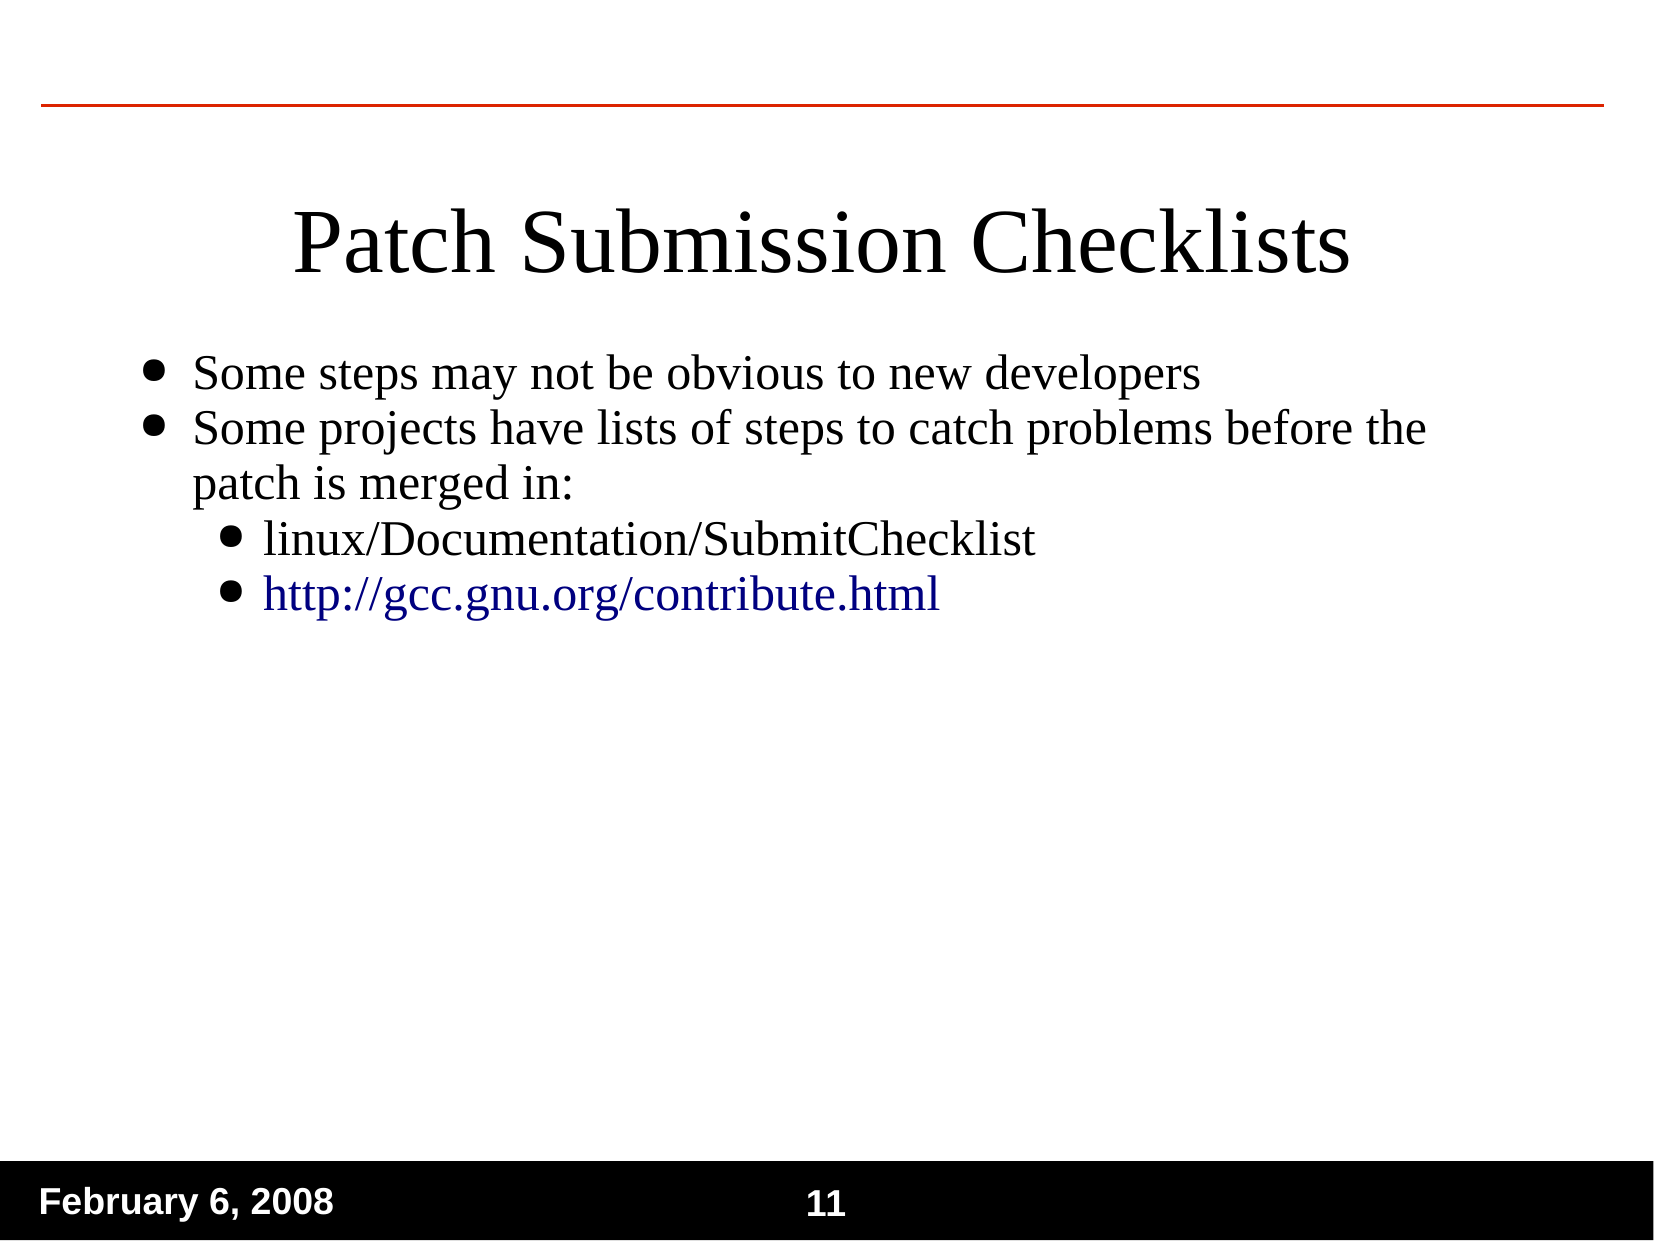

# Patch Submission Checklists
Some steps may not be obvious to new developers
Some projects have lists of steps to catch problems before the patch is merged in:
linux/Documentation/SubmitChecklist
http://gcc.gnu.org/contribute.html